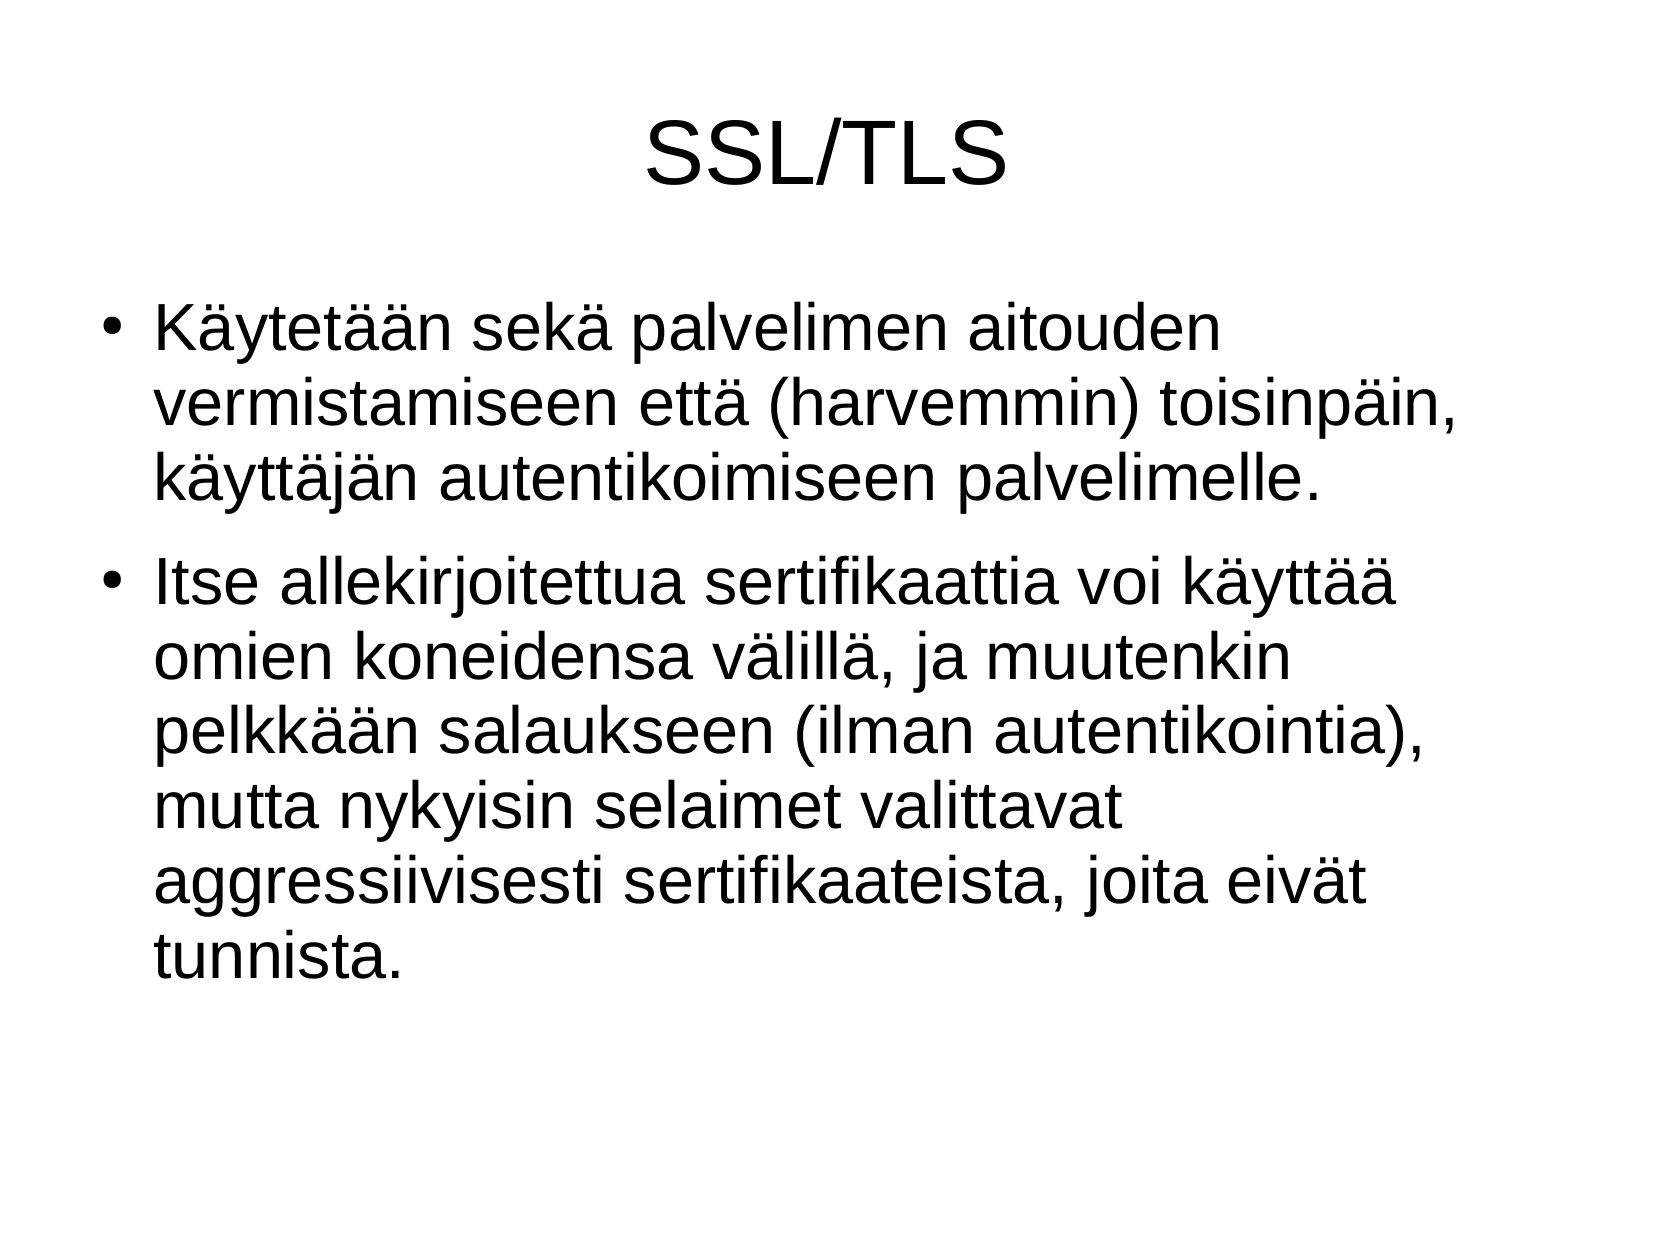

# SSL/TLS
Käytetään sekä palvelimen aitouden vermistamiseen että (harvemmin) toisinpäin, käyttäjän autentikoimiseen palvelimelle.
Itse allekirjoitettua sertifikaattia voi käyttää omien koneidensa välillä, ja muutenkin pelkkään salaukseen (ilman autentikointia), mutta nykyisin selaimet valittavat aggressiivisesti sertifikaateista, joita eivät tunnista.